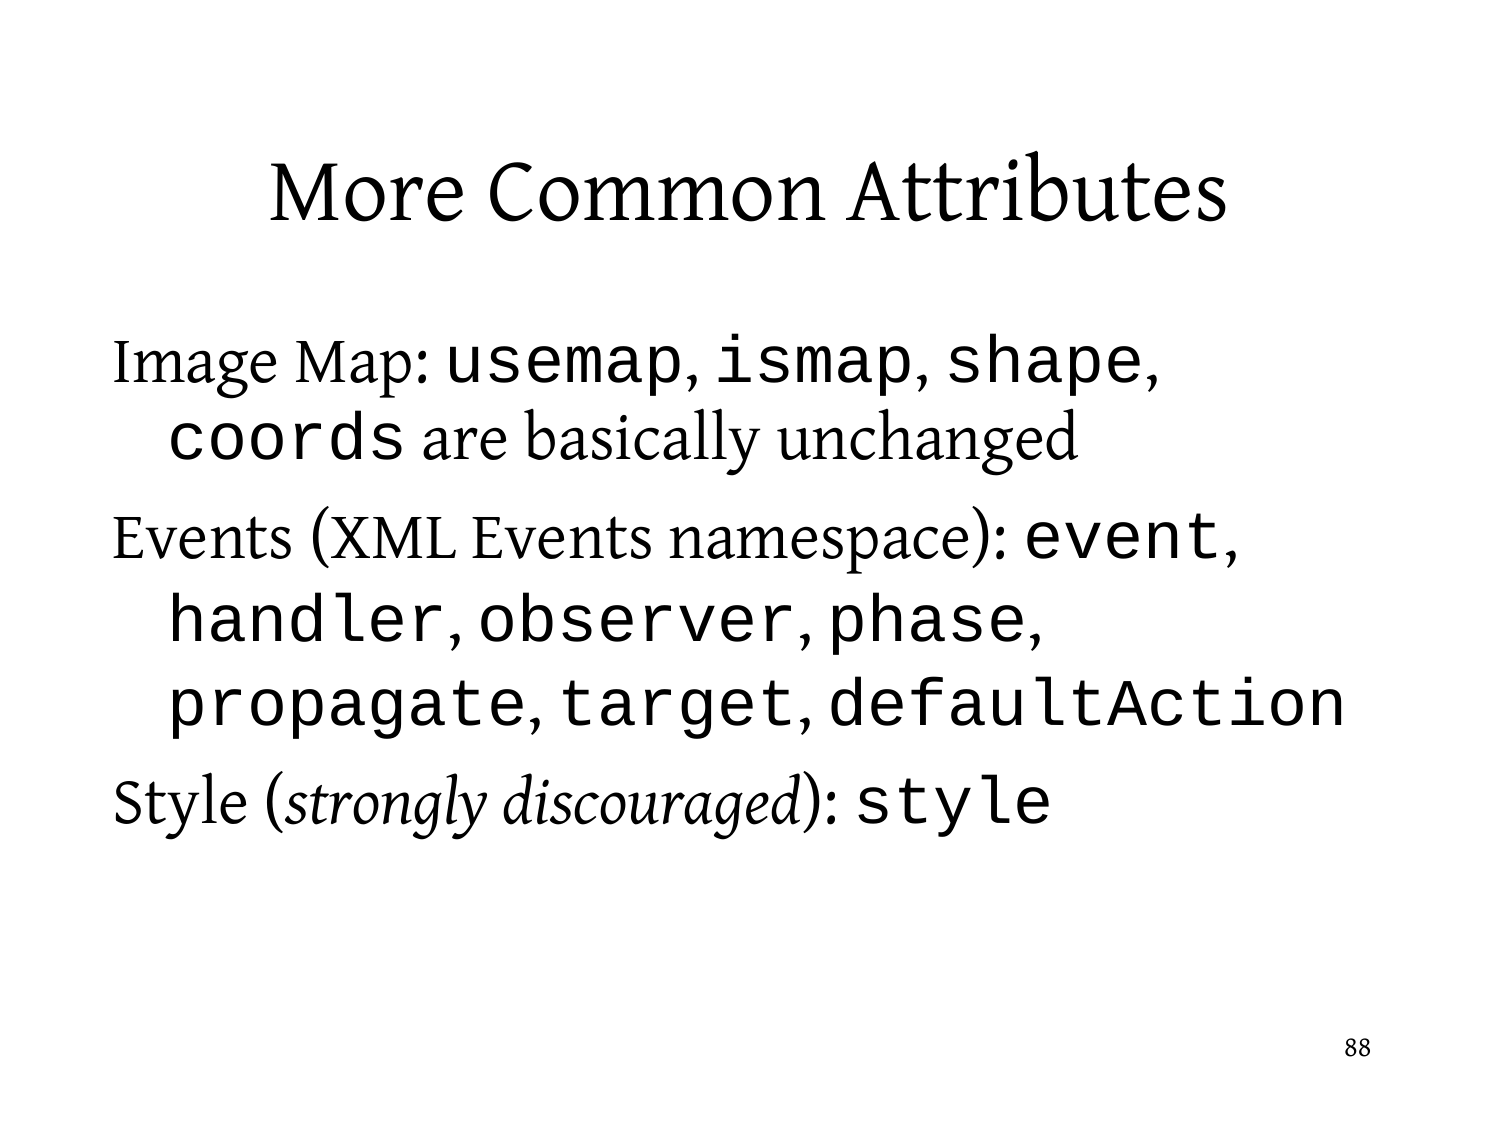

# More Common Attributes
Image Map: usemap, ismap, shape, coords are basically unchanged
Events (XML Events namespace): event, handler, observer, phase, propagate, target, defaultAction
Style (strongly discouraged): style